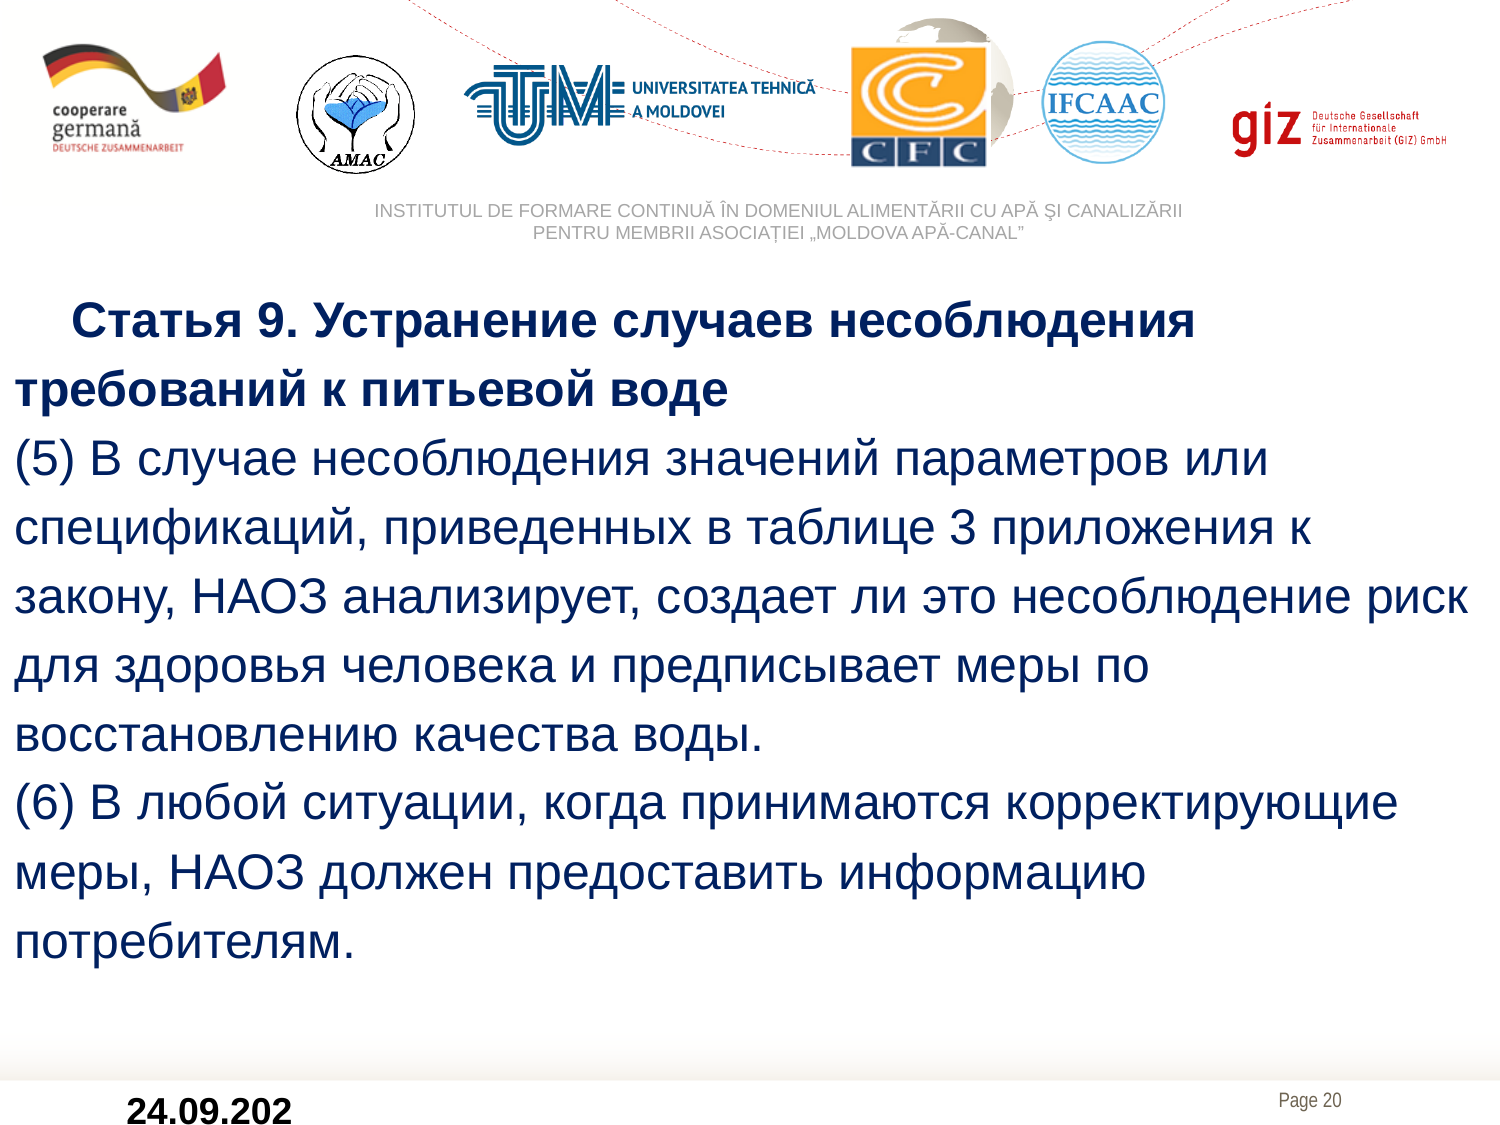

INSTITUTUL DE FORMARE CONTINUĂ ÎN DOMENIUL ALIMENTĂRII CU APĂ ŞI CANALIZĂRII
PENTRU MEMBRII ASOCIAȚIEI „MOLDOVA APĂ-CANAL”
# Статья 9. Устранение случаев несоблюдения требований к питьевой воде (5) В случае несоблюдения значений параметров или спецификаций, приведенных в таблице 3 приложения к закону, НАОЗ анализирует, создает ли это несоблюдение риск для здоровья человека и предписывает меры по восстановлению качества воды. (6) В любой ситуации, когда принимаются корректирующие меры, НАОЗ должен предоставить информацию потребителям.